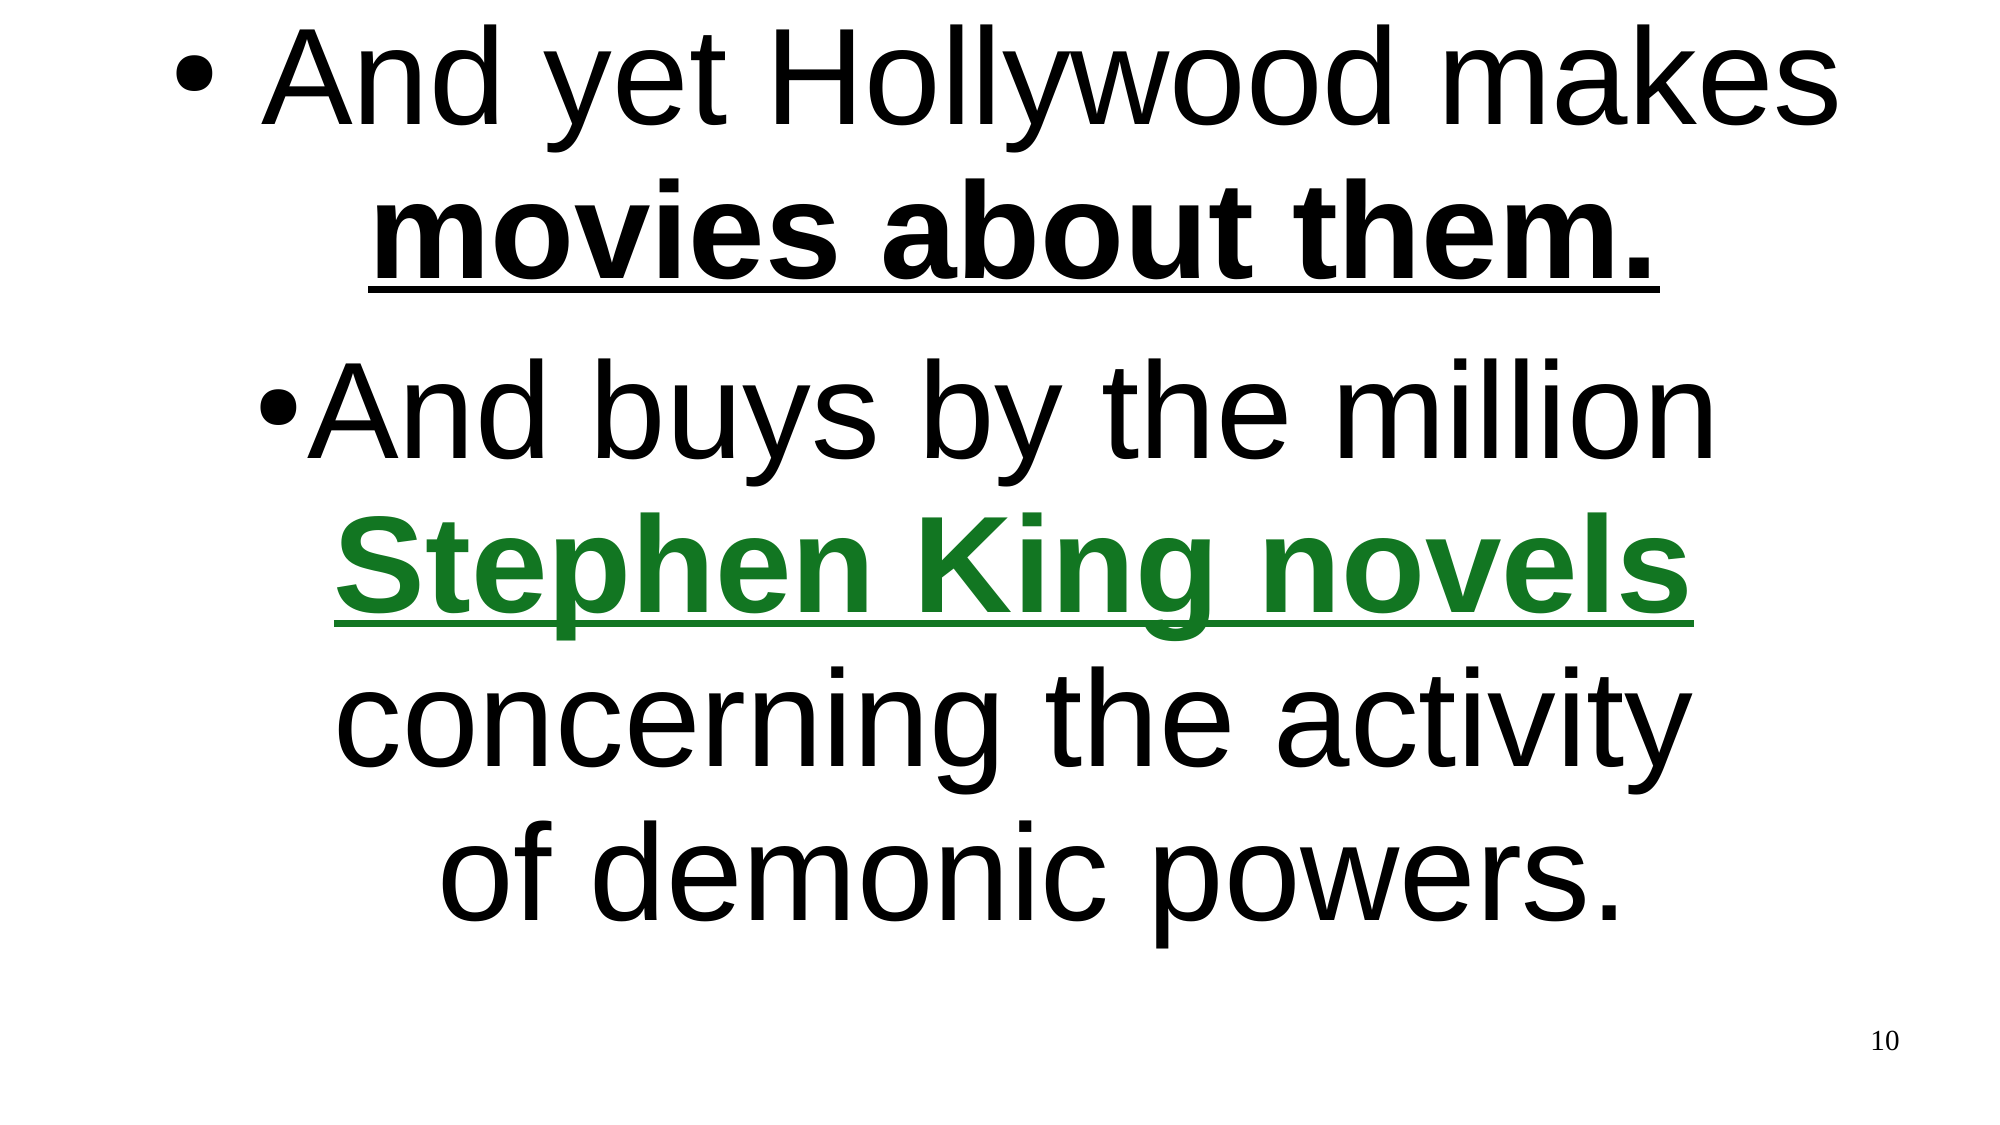

# And yet Hollywood makes movies about them.
And buys by the million
Stephen King novels
concerning the activity
of demonic powers.
10